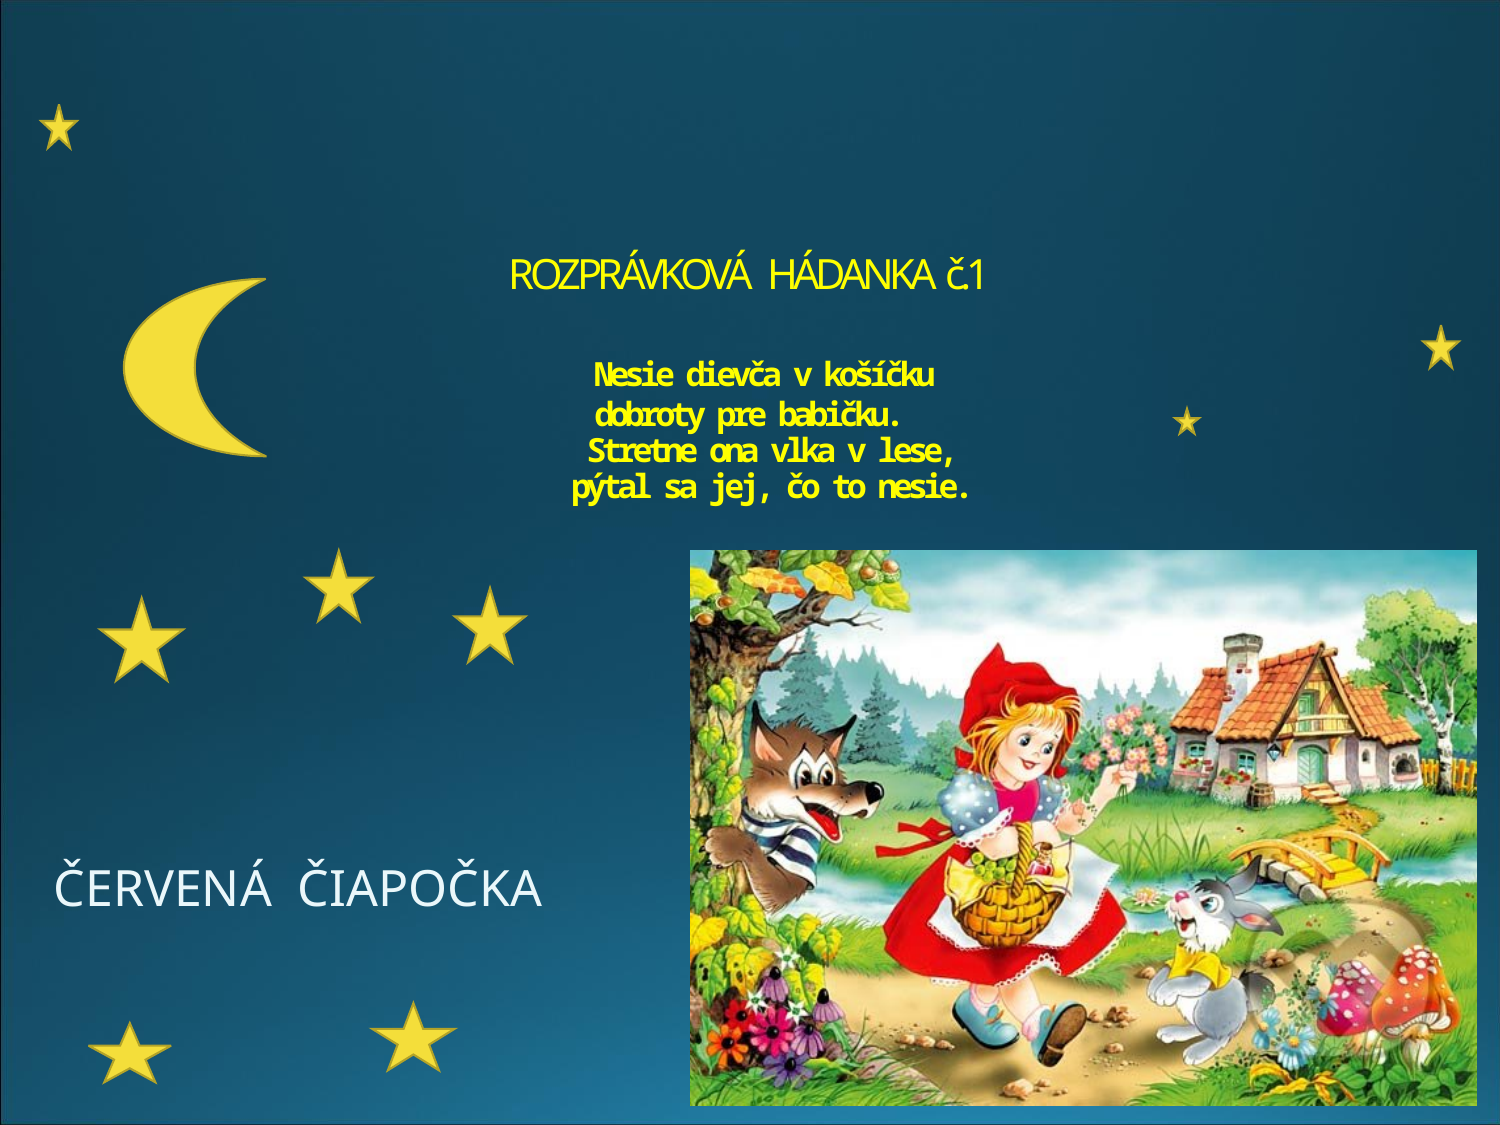

# ROZPRÁVKOVÁ HÁDANKA č.1 Nesie dievča v košíčku dobroty pre babičku. Stretne ona vlka v lese, pýtal sa jej, čo to nesie.
 ČERVENÁ ČIAPOČKA